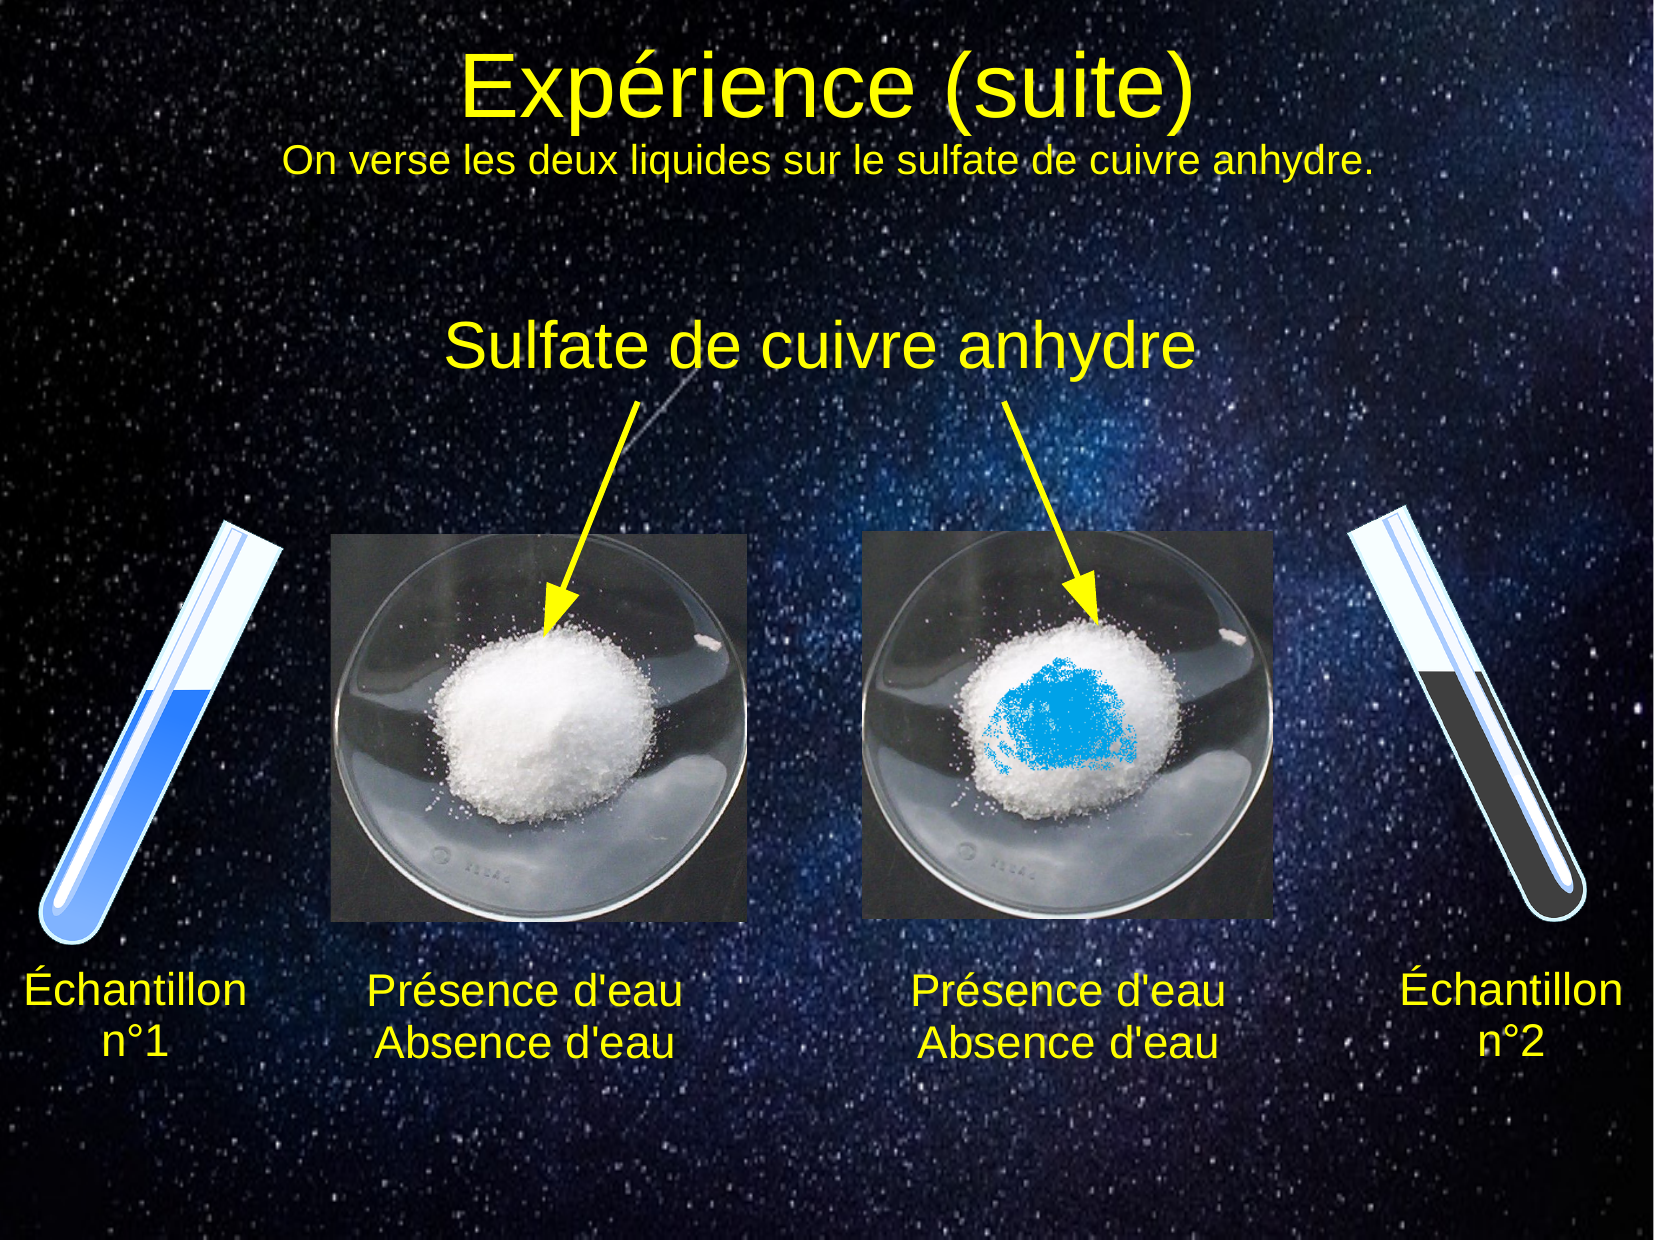

# Expérience (suite) On verse les deux liquides sur le sulfate de cuivre anhydre.
Sulfate de cuivre anhydre
Échantillon n°1
Échantillon n°2
Présence d'eau
Absence d'eau
Présence d'eau
Absence d'eau